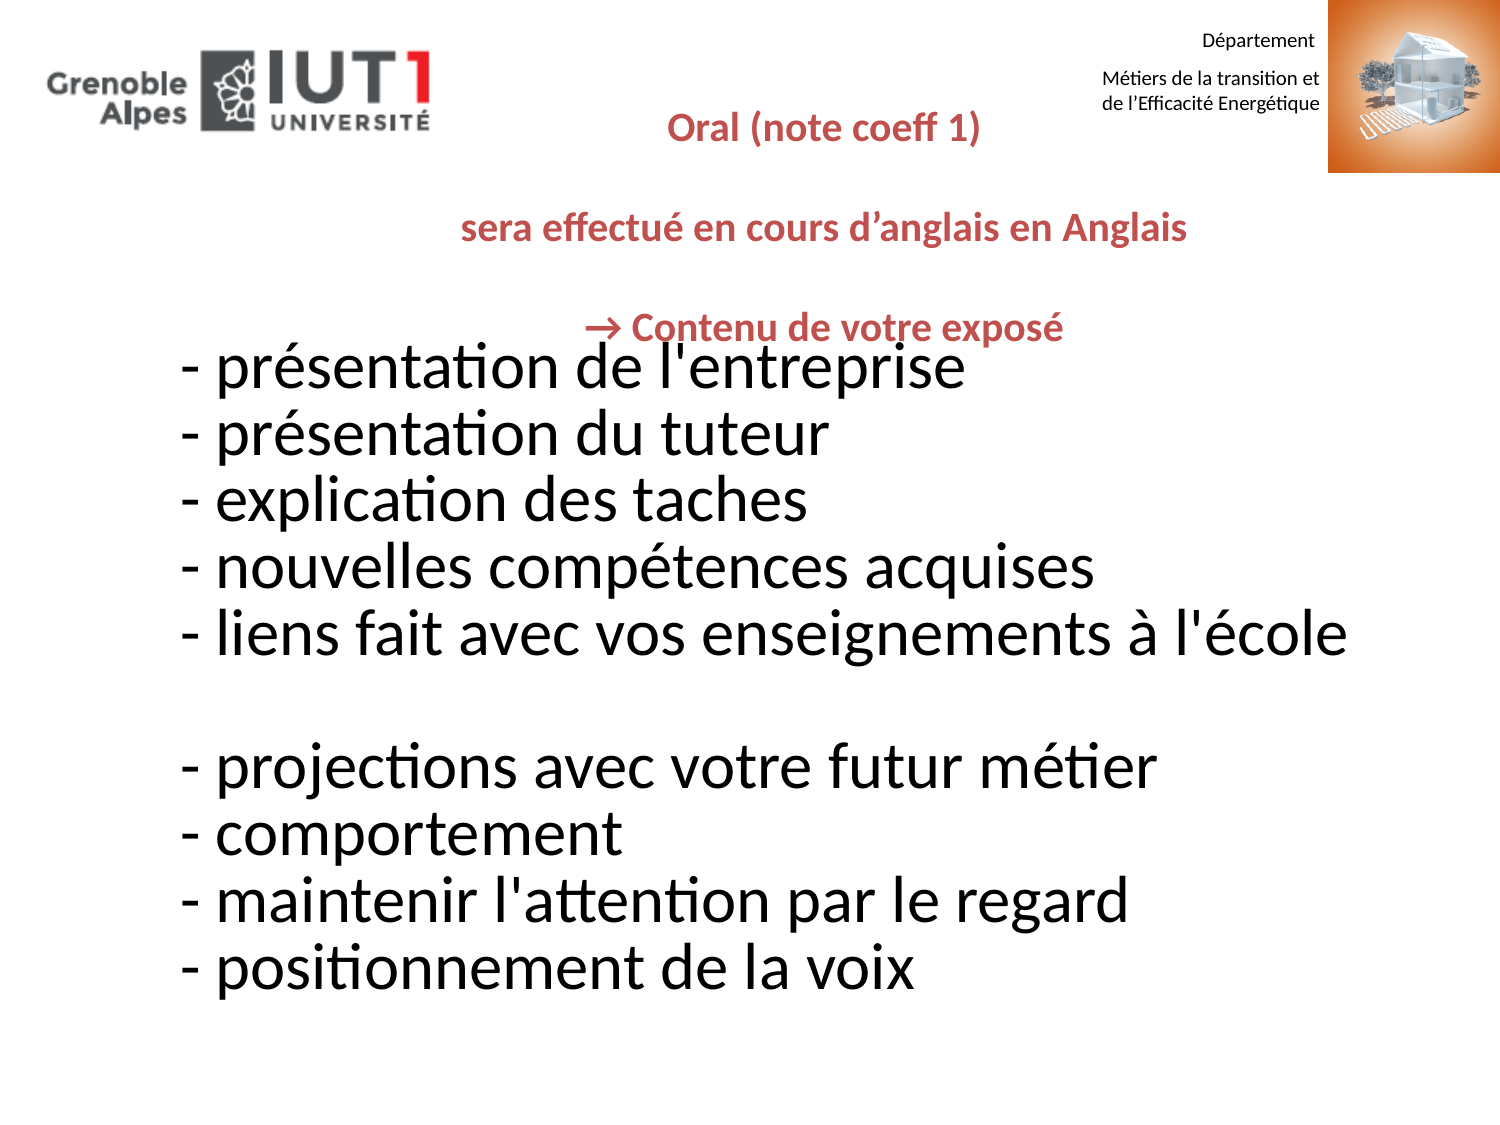

Département
Métiers de la transition et de l’Efficacité Energétique
# Oral (note coeff 1) sera effectué en cours d’anglais en Anglais → Contenu de votre exposé
- présentation de l'entreprise
- présentation du tuteur
- explication des taches
- nouvelles compétences acquises
- liens fait avec vos enseignements à l'école
- projections avec votre futur métier
- comportement
- maintenir l'attention par le regard
- positionnement de la voix